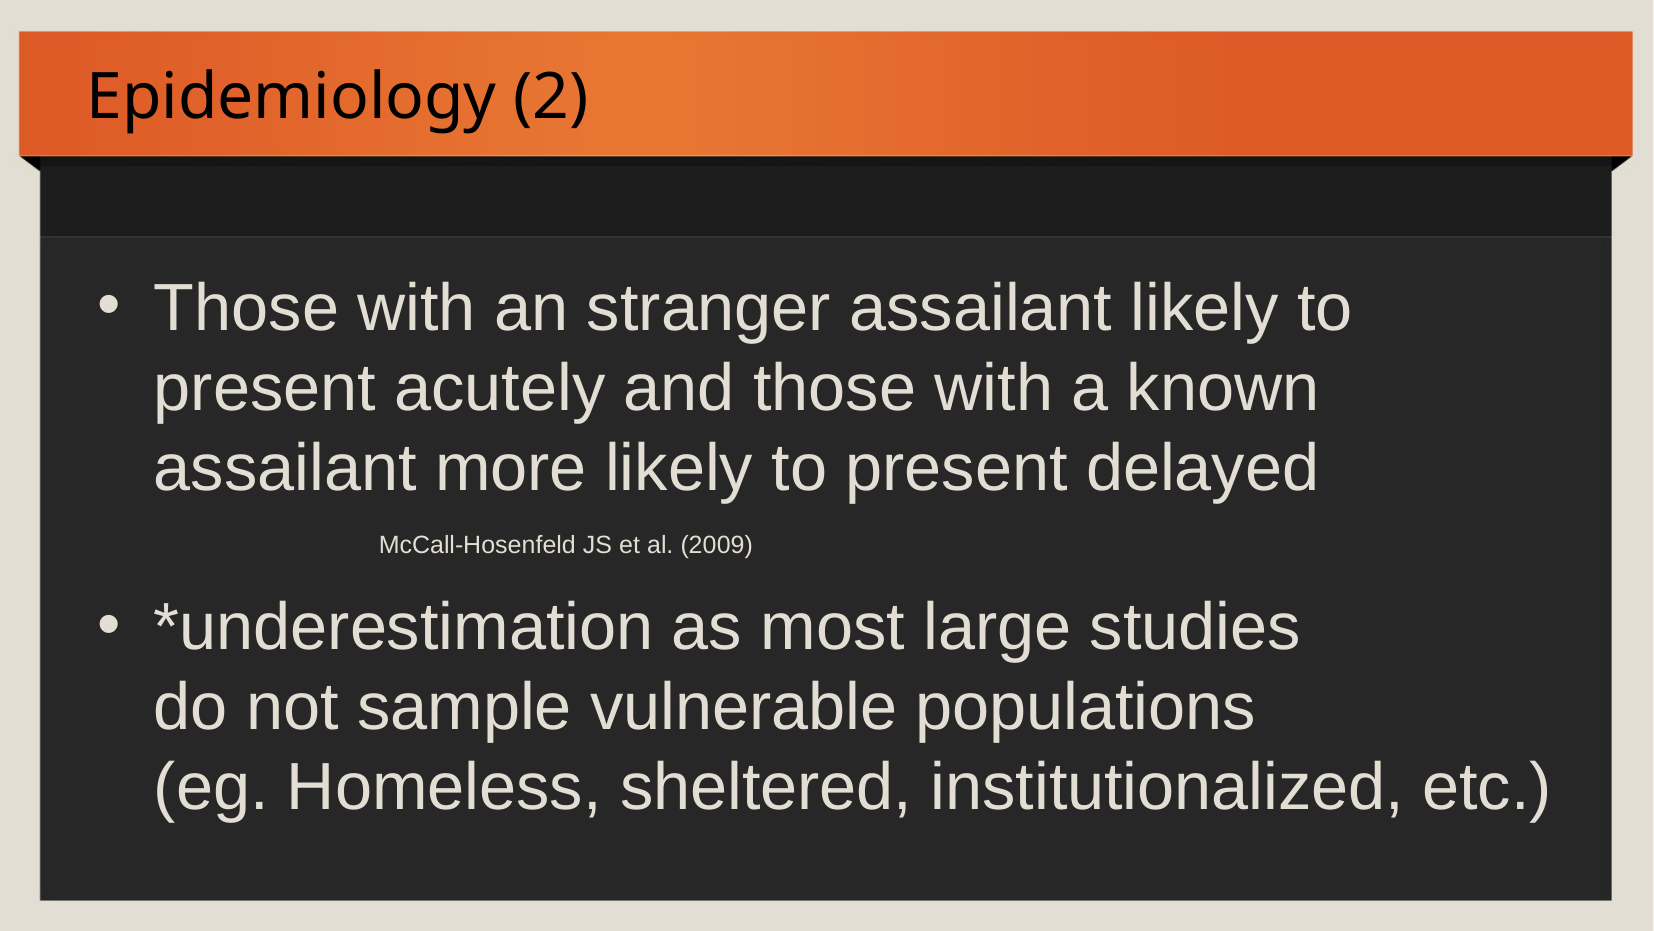

# Epidemiology (2)
Those with an stranger assailant likely to present acutely and those with a known assailant more likely to present delayed
McCall-Hosenfeld JS et al. (2009)
*underestimation as most large studies
do not sample vulnerable populations
(eg. Homeless, sheltered, institutionalized, etc.)